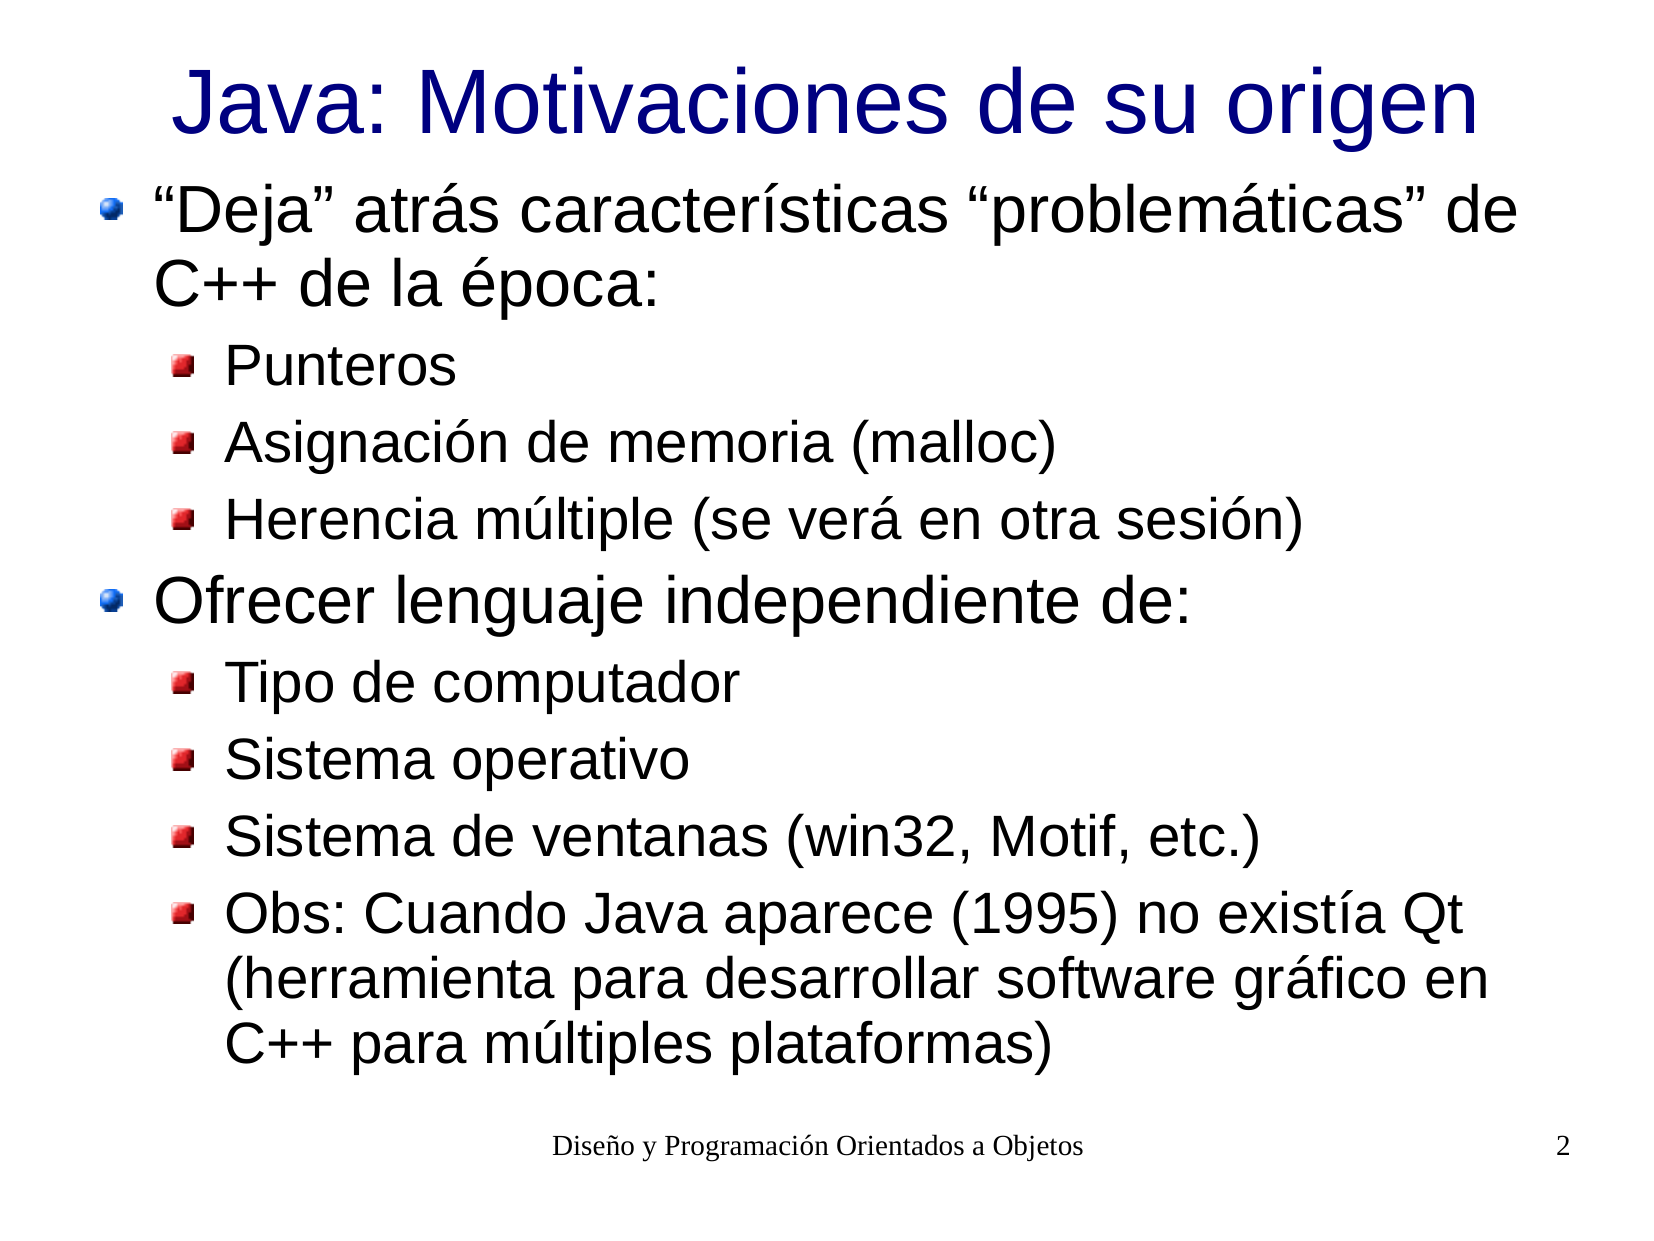

# Java: Motivaciones de su origen
“Deja” atrás características “problemáticas” de C++ de la época:
Punteros
Asignación de memoria (malloc)
Herencia múltiple (se verá en otra sesión)
Ofrecer lenguaje independiente de:
Tipo de computador
Sistema operativo
Sistema de ventanas (win32, Motif, etc.)
Obs: Cuando Java aparece (1995) no existía Qt (herramienta para desarrollar software gráfico en C++ para múltiples plataformas)
Diseño y programación Orientados a Objetos
2